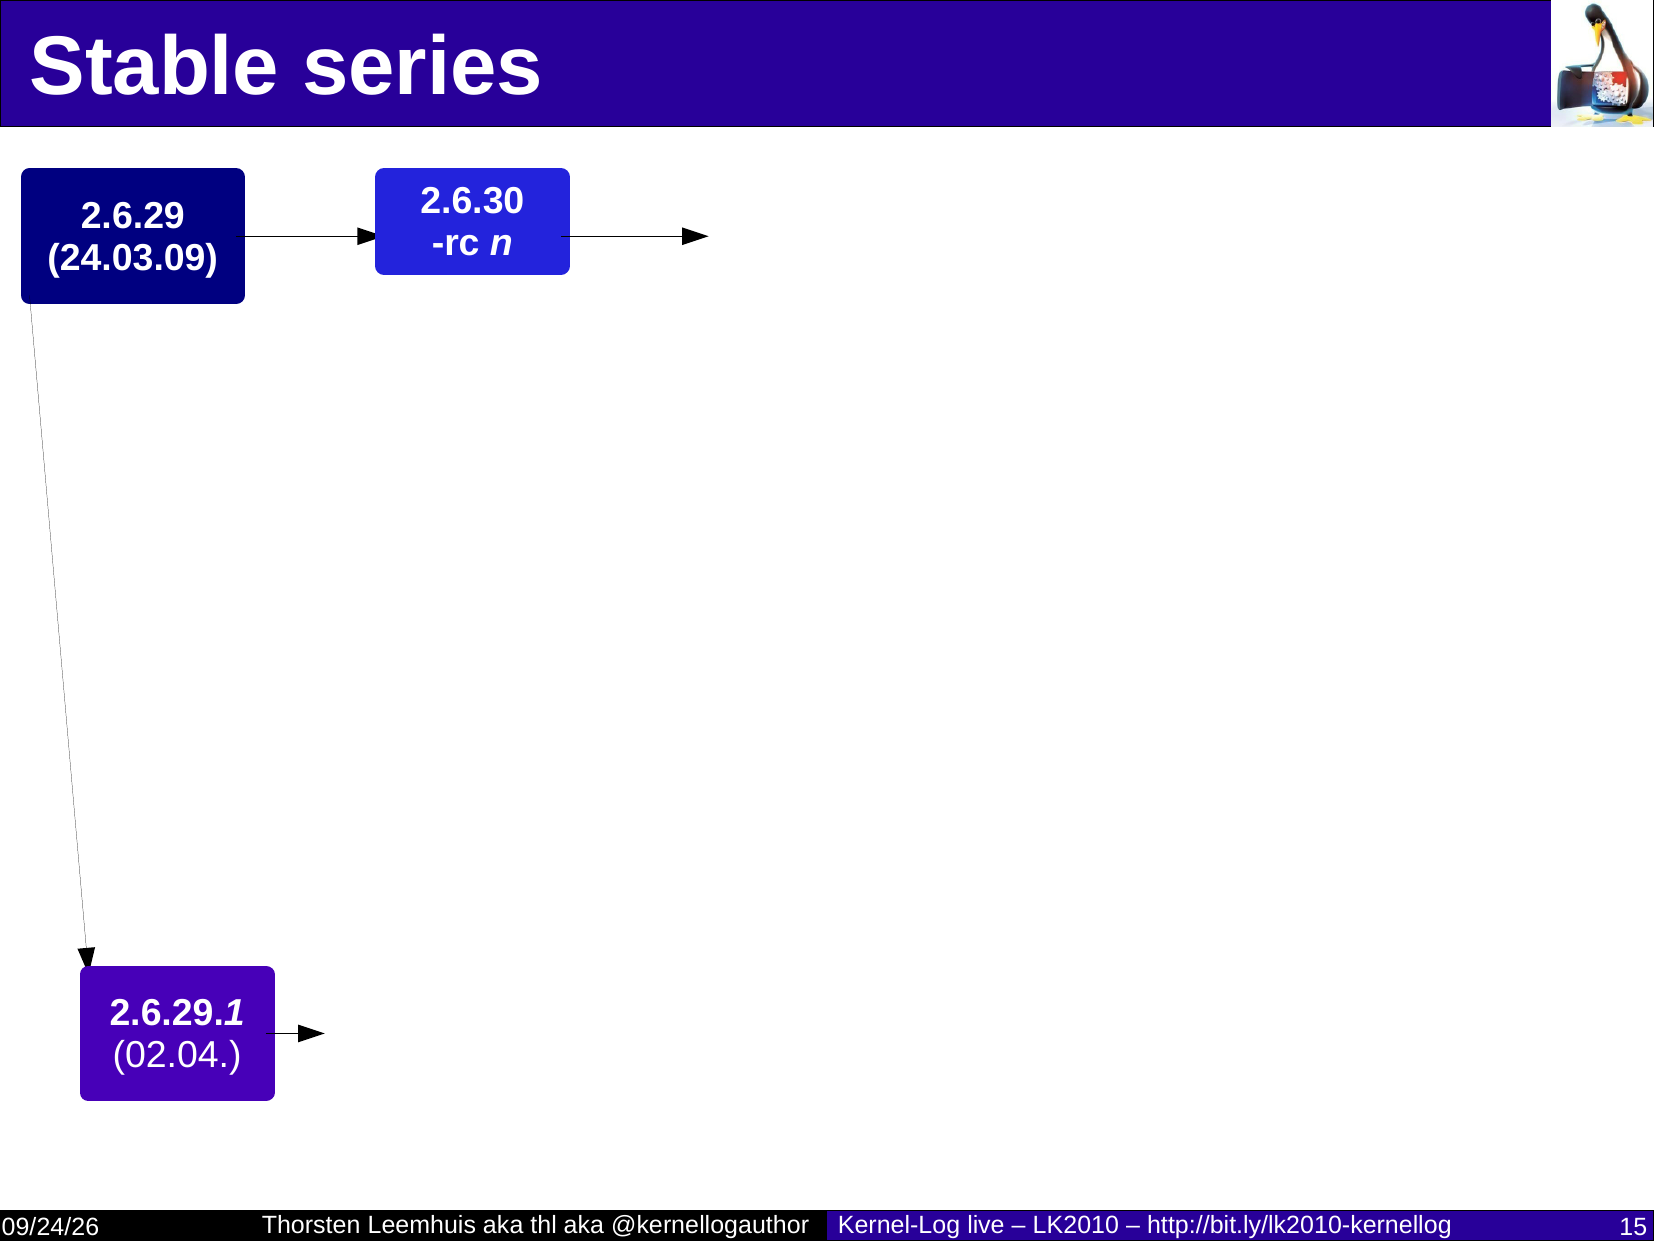

# Stable series
2.6.29
(24.03.09)
2.6.30
-rc n
2.6.29.1
(02.04.)
15